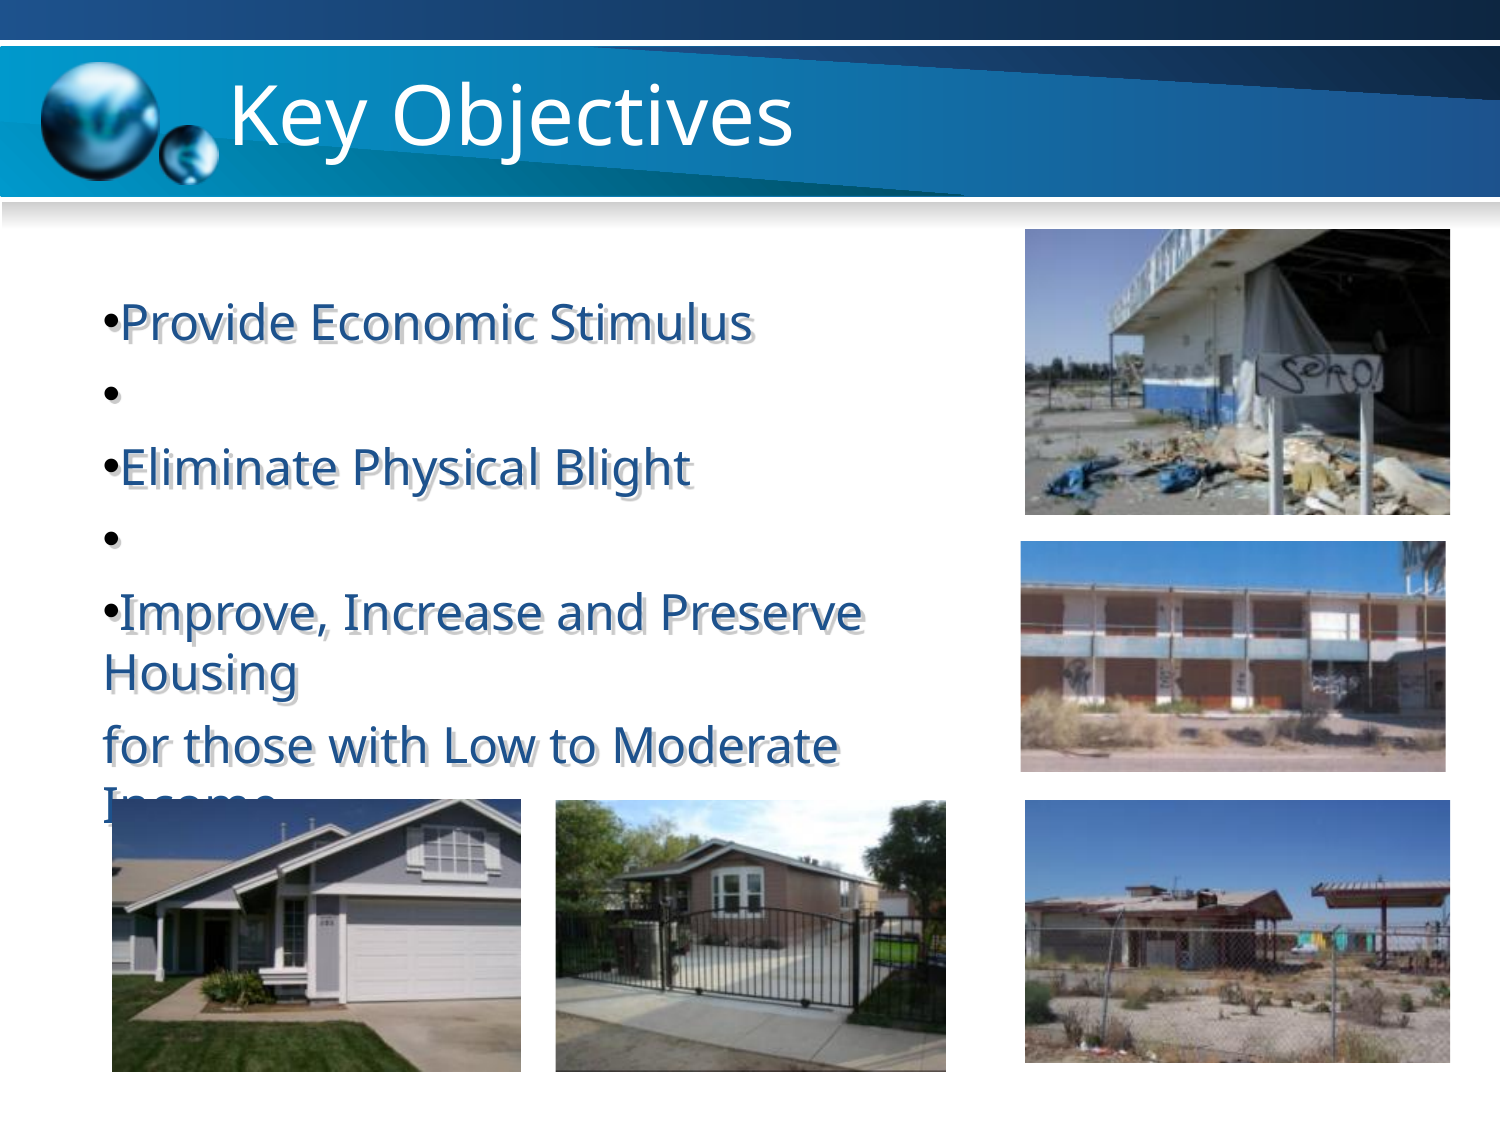

# Key Objectives
Provide Economic Stimulus
Eliminate Physical Blight
Improve, Increase and Preserve Housing
for those with Low to Moderate Income